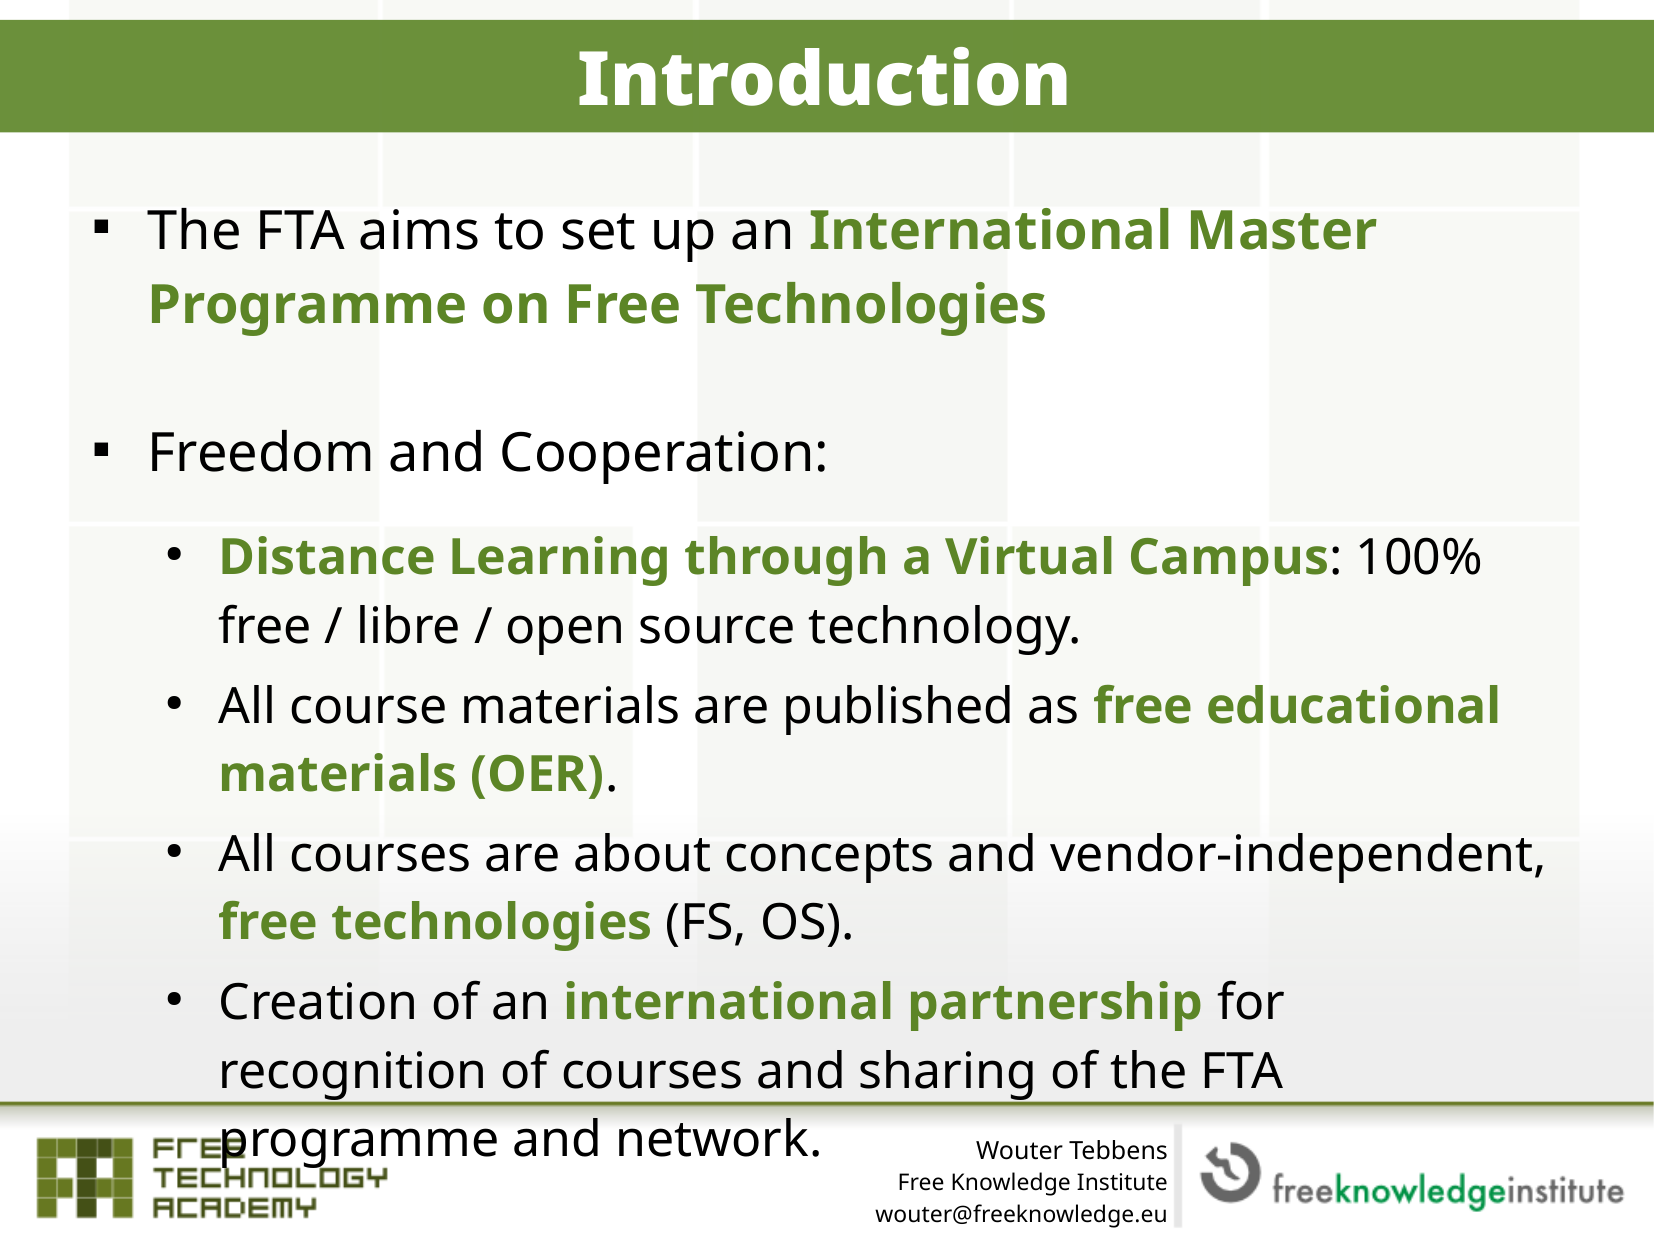

# Introduction
The FTA aims to set up an International Master Programme on Free Technologies
Freedom and Cooperation:
Distance Learning through a Virtual Campus: 100% free / libre / open source technology.
All course materials are published as free educational materials (OER).
All courses are about concepts and vendor-independent, free technologies (FS, OS).
Creation of an international partnership for recognition of courses and sharing of the FTA programme and network.